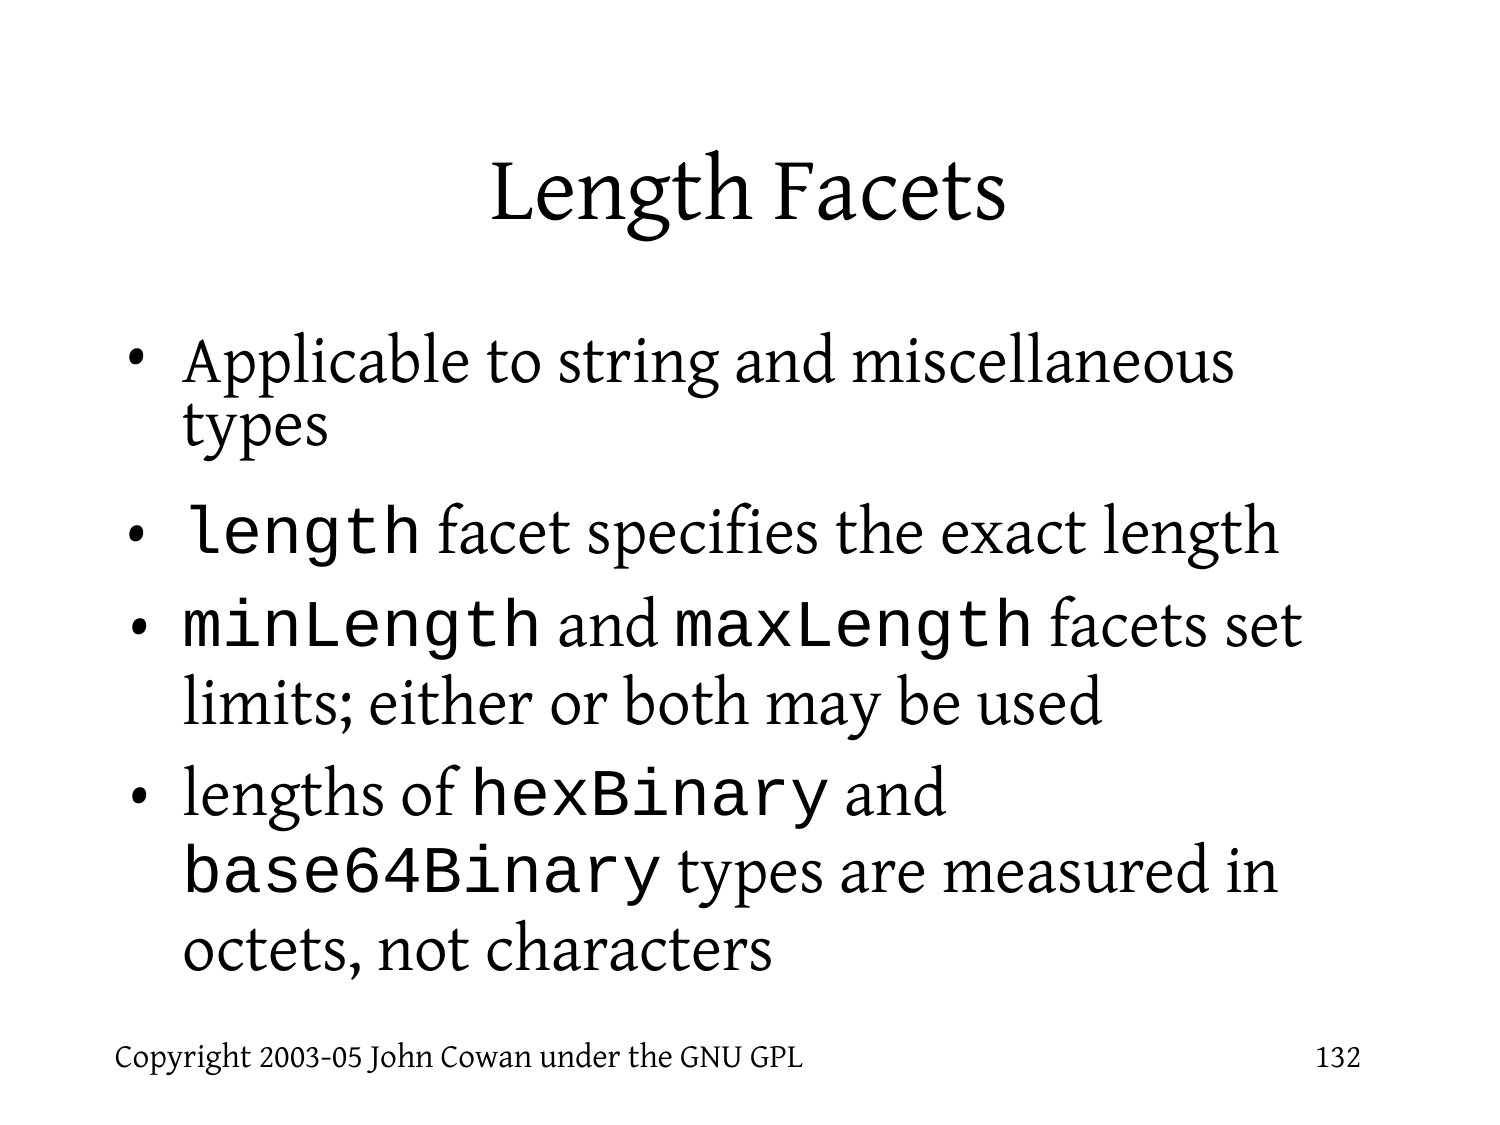

# Length Facets
Applicable to string and miscellaneous types
length facet specifies the exact length
minLength and maxLength facets set limits; either or both may be used
lengths of hexBinary and base64Binary types are measured in octets, not characters